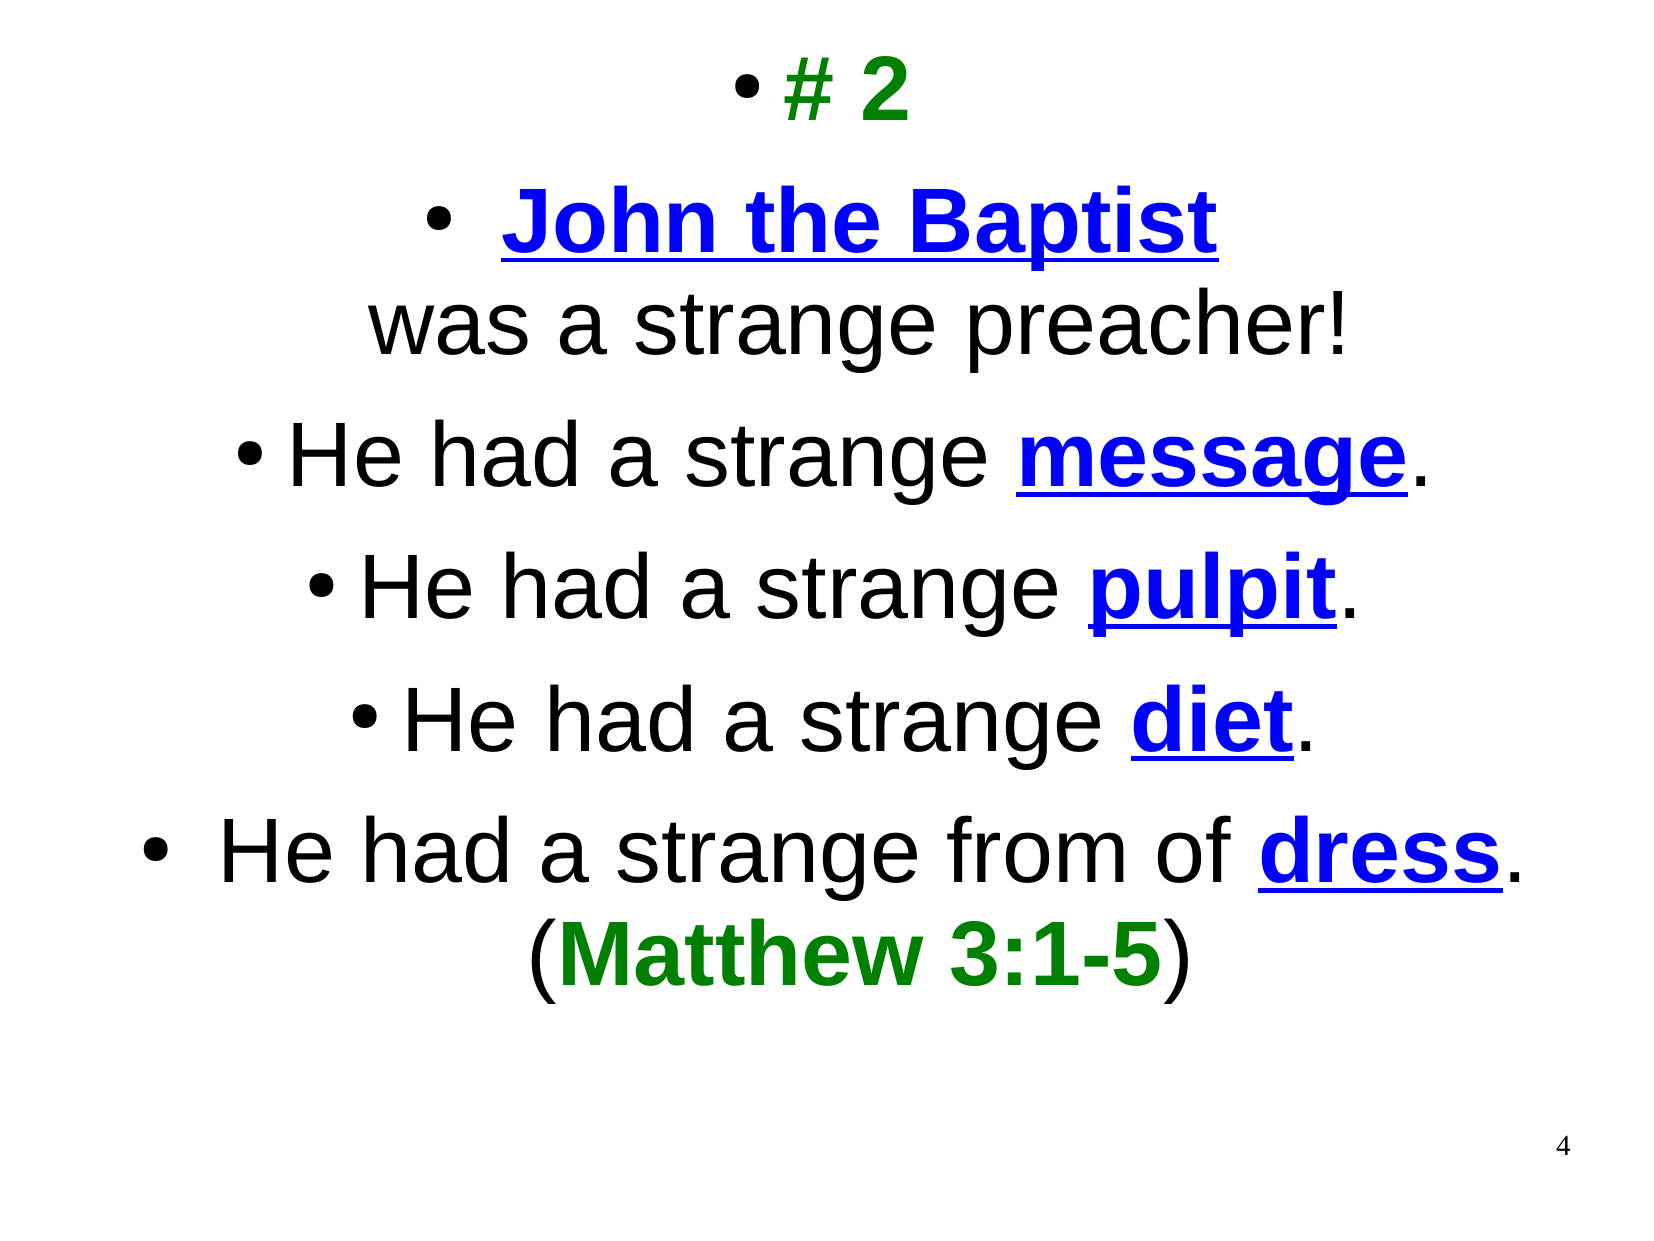

# # 2
 John the Baptist
was a strange preacher!
He had a strange message.
He had a strange pulpit.
He had a strange diet.
 He had a strange from of dress.
(Matthew 3:1-5)
4